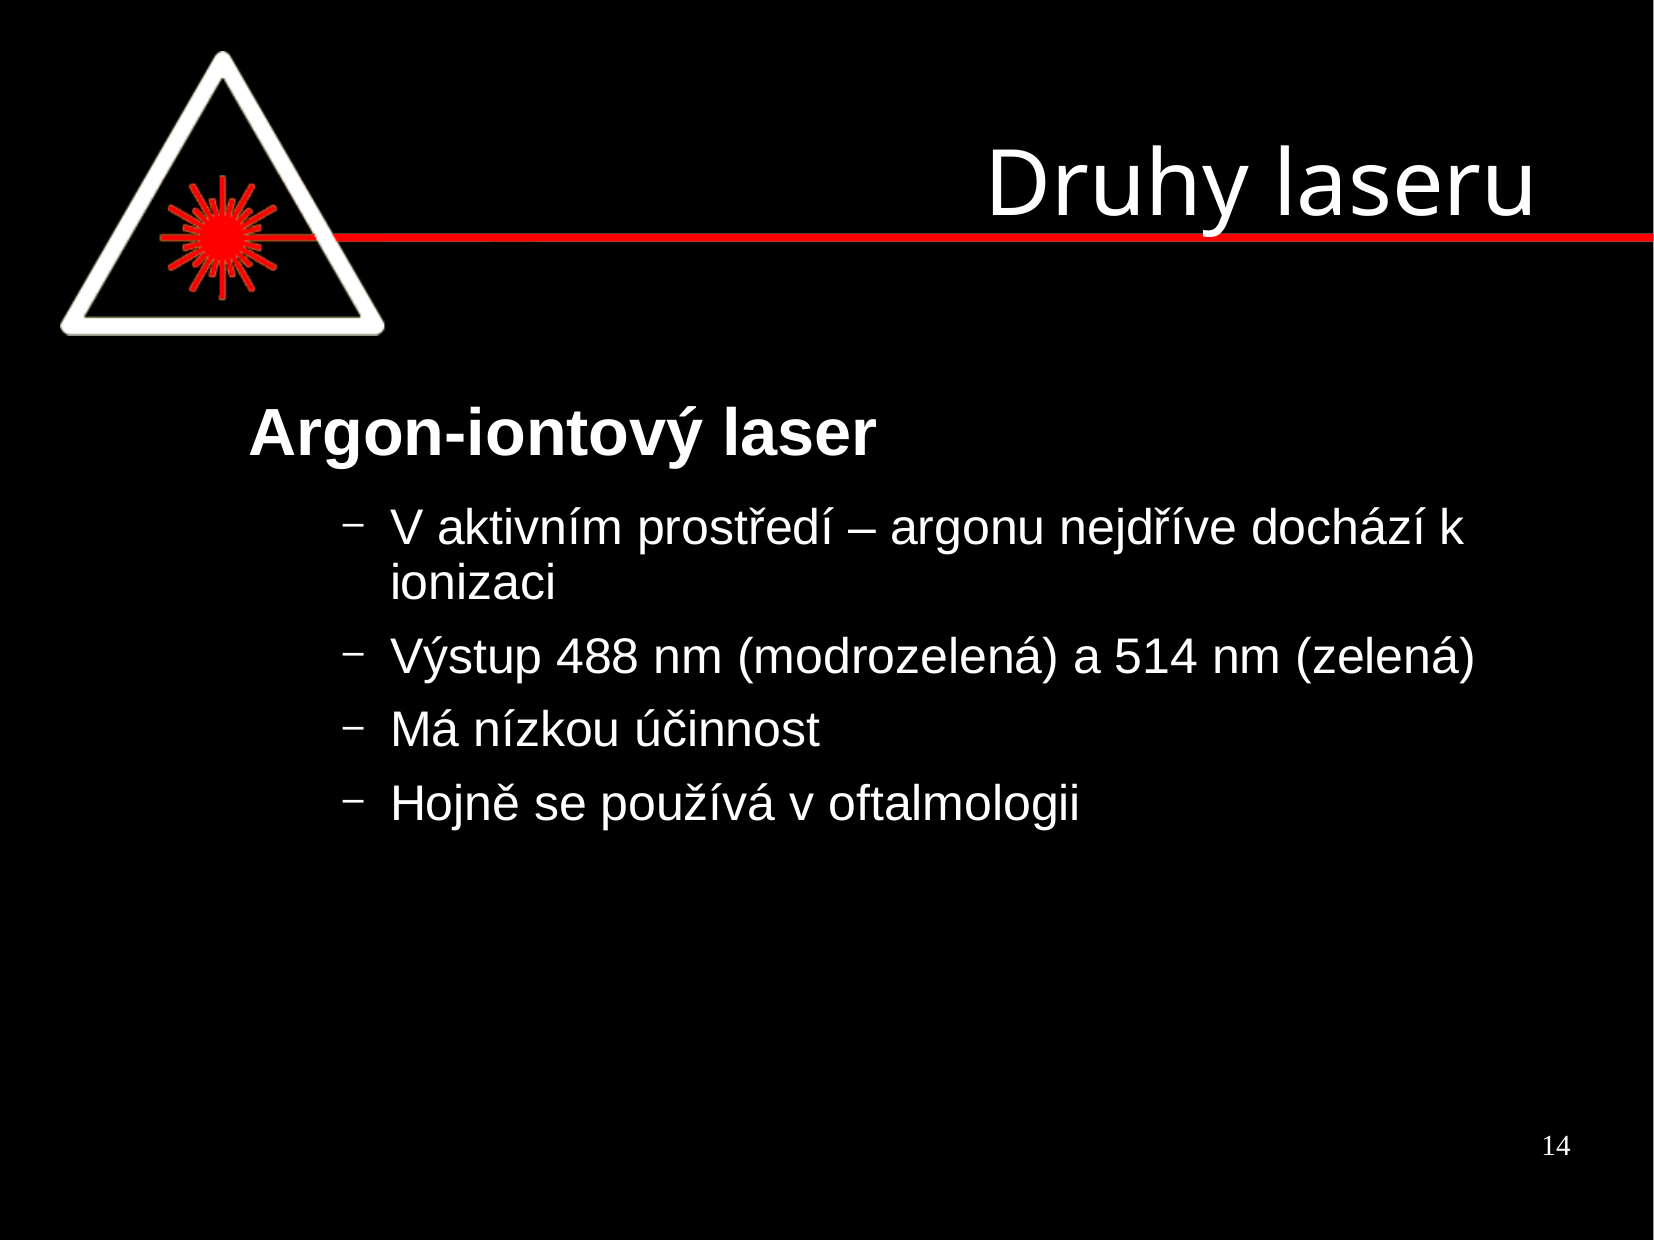

# Druhy laseru
Argon-iontový laser
V aktivním prostředí – argonu nejdříve dochází k ionizaci
Výstup 488 nm (modrozelená) a 514 nm (zelená)
Má nízkou účinnost
Hojně se používá v oftalmologii
14